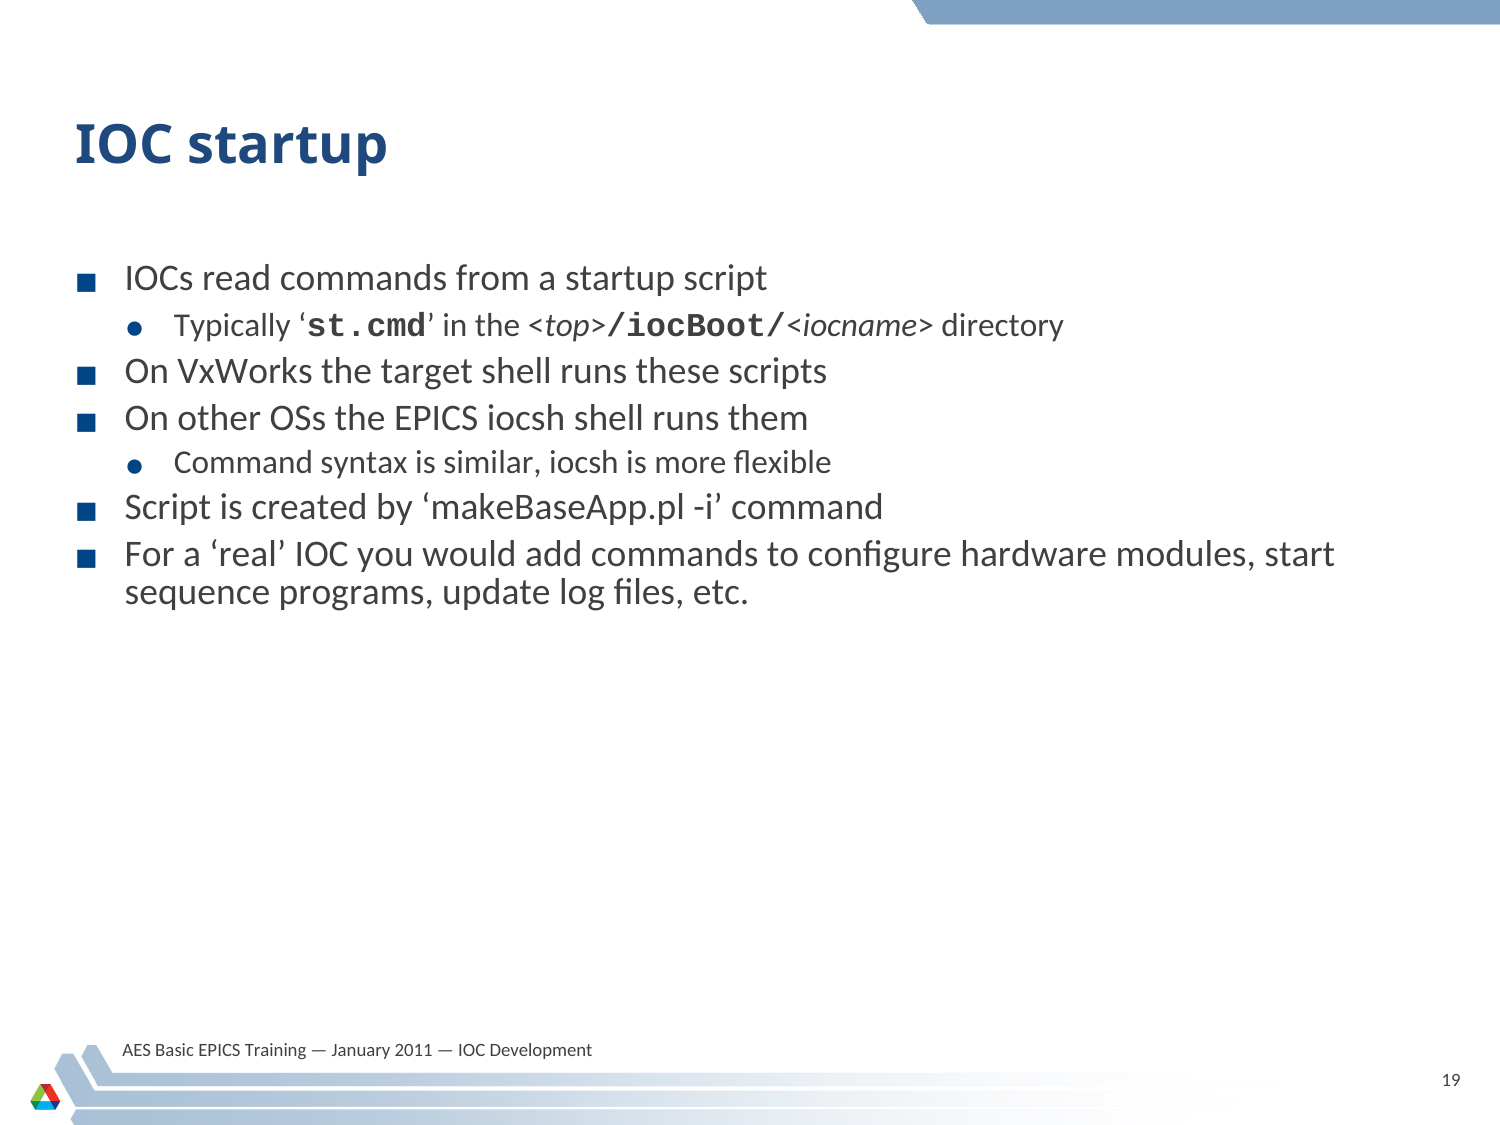

# IOC startup
IOCs read commands from a startup script
Typically ‘st.cmd’ in the <top>/iocBoot/<iocname> directory
On VxWorks the target shell runs these scripts
On other OSs the EPICS iocsh shell runs them
Command syntax is similar, iocsh is more flexible
Script is created by ‘makeBaseApp.pl -i’ command
For a ‘real’ IOC you would add commands to configure hardware modules, start sequence programs, update log files, etc.
AES Basic EPICS Training — January 2011 — IOC Development
19